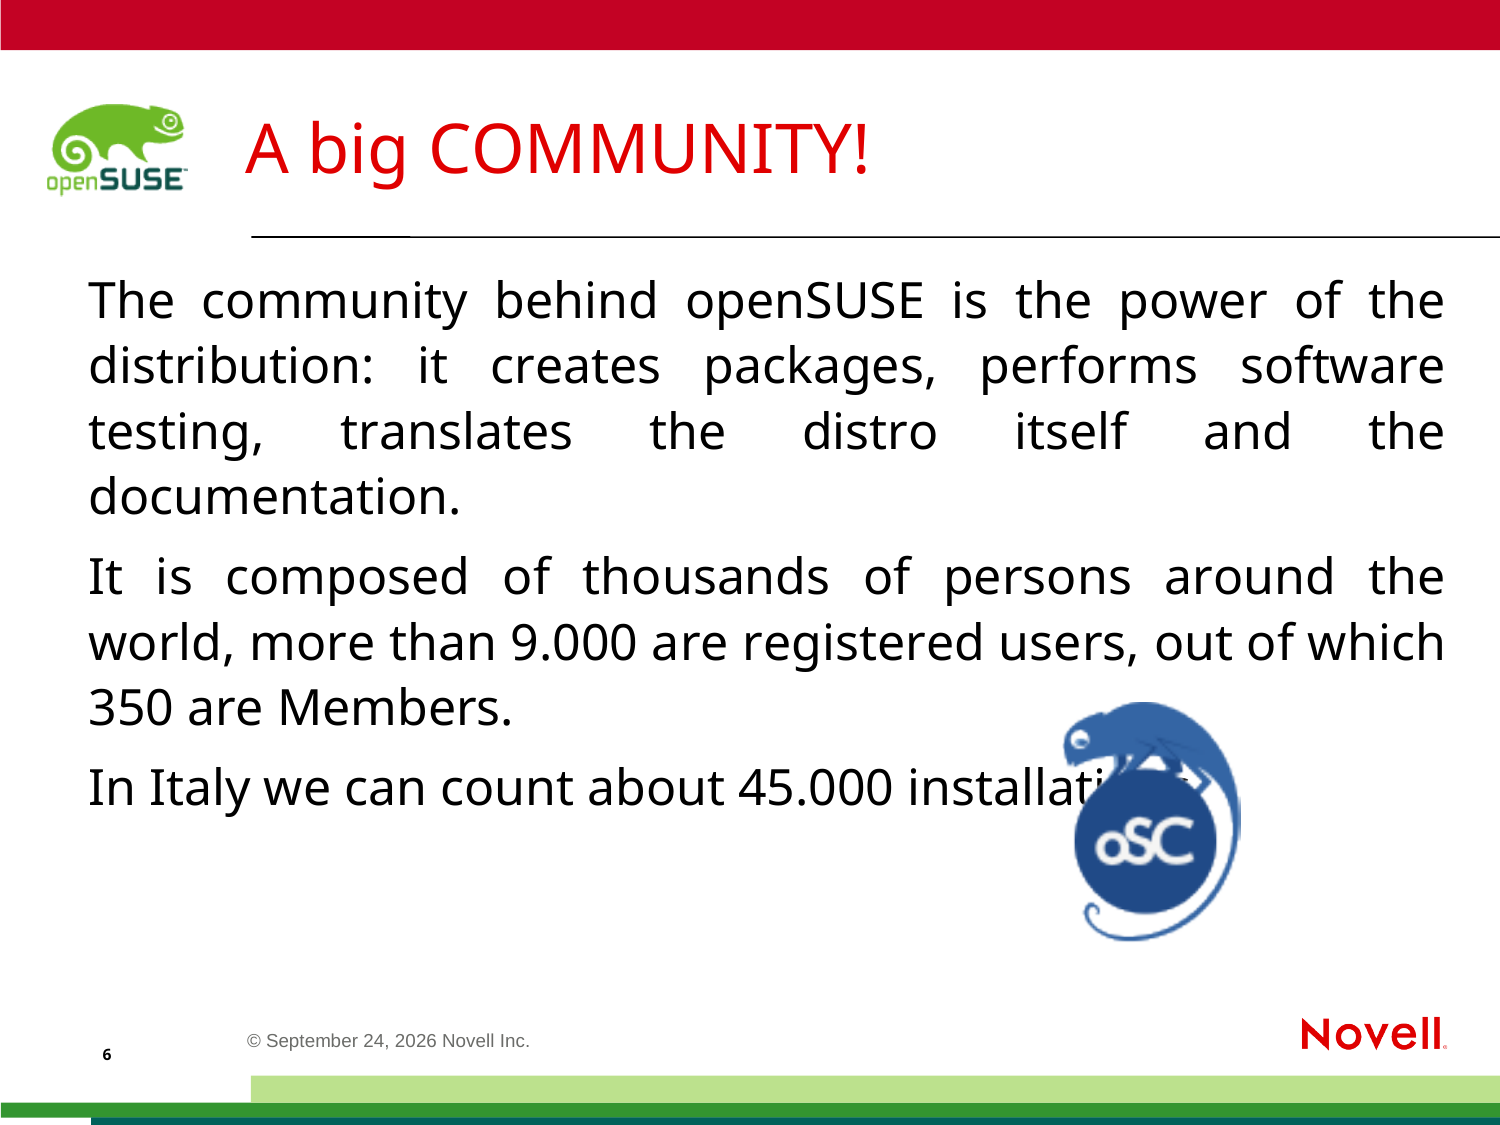

# A big COMMUNITY!
The community behind openSUSE is the power of the distribution: it creates packages, performs software testing, translates the distro itself and the documentation.
It is composed of thousands of persons around the world, more than 9.000 are registered users, out of which 350 are Members.
In Italy we can count about 45.000 installations.